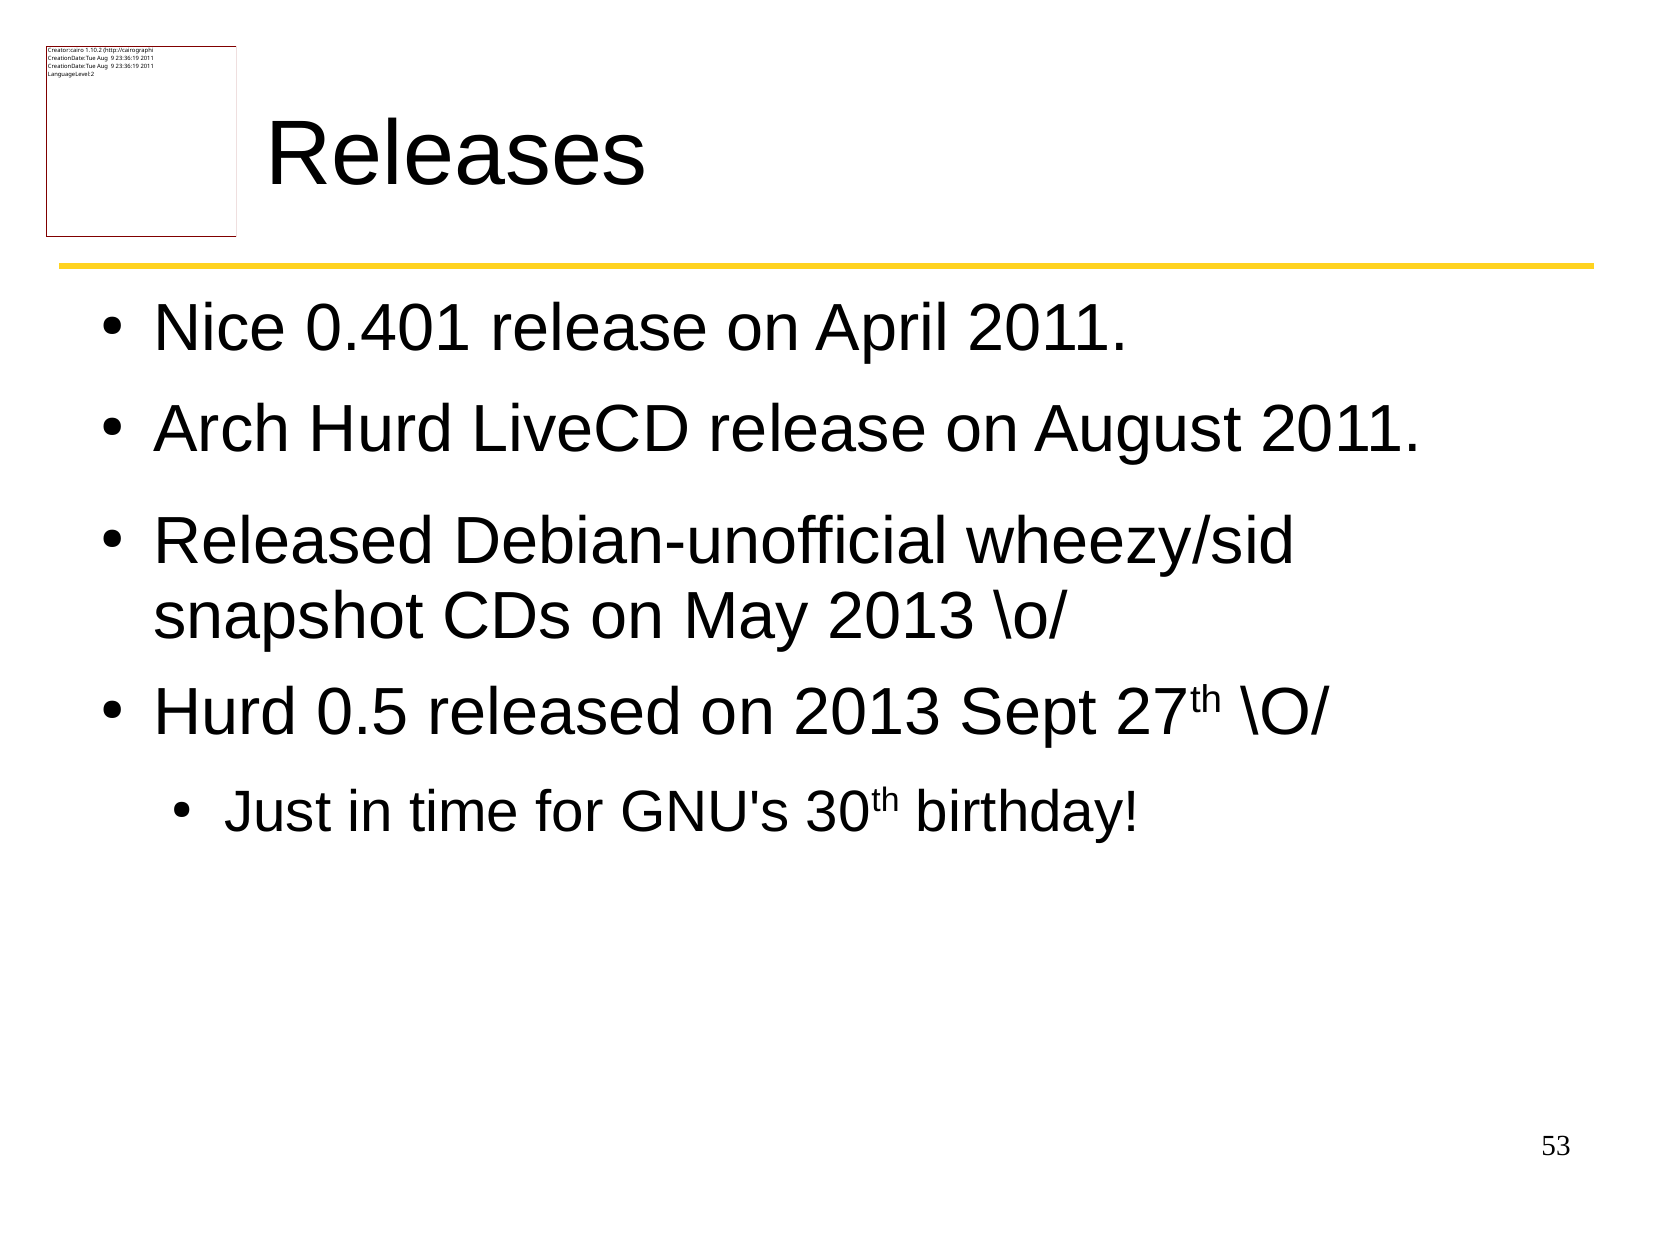

# Releases
Nice 0.401 release on April 2011.
Arch Hurd LiveCD release on August 2011.
Released Debian-unofficial wheezy/sid snapshot CDs on May 2013 \o/
Hurd 0.5 released on 2013 Sept 27th \O/
Just in time for GNU's 30th birthday!
53